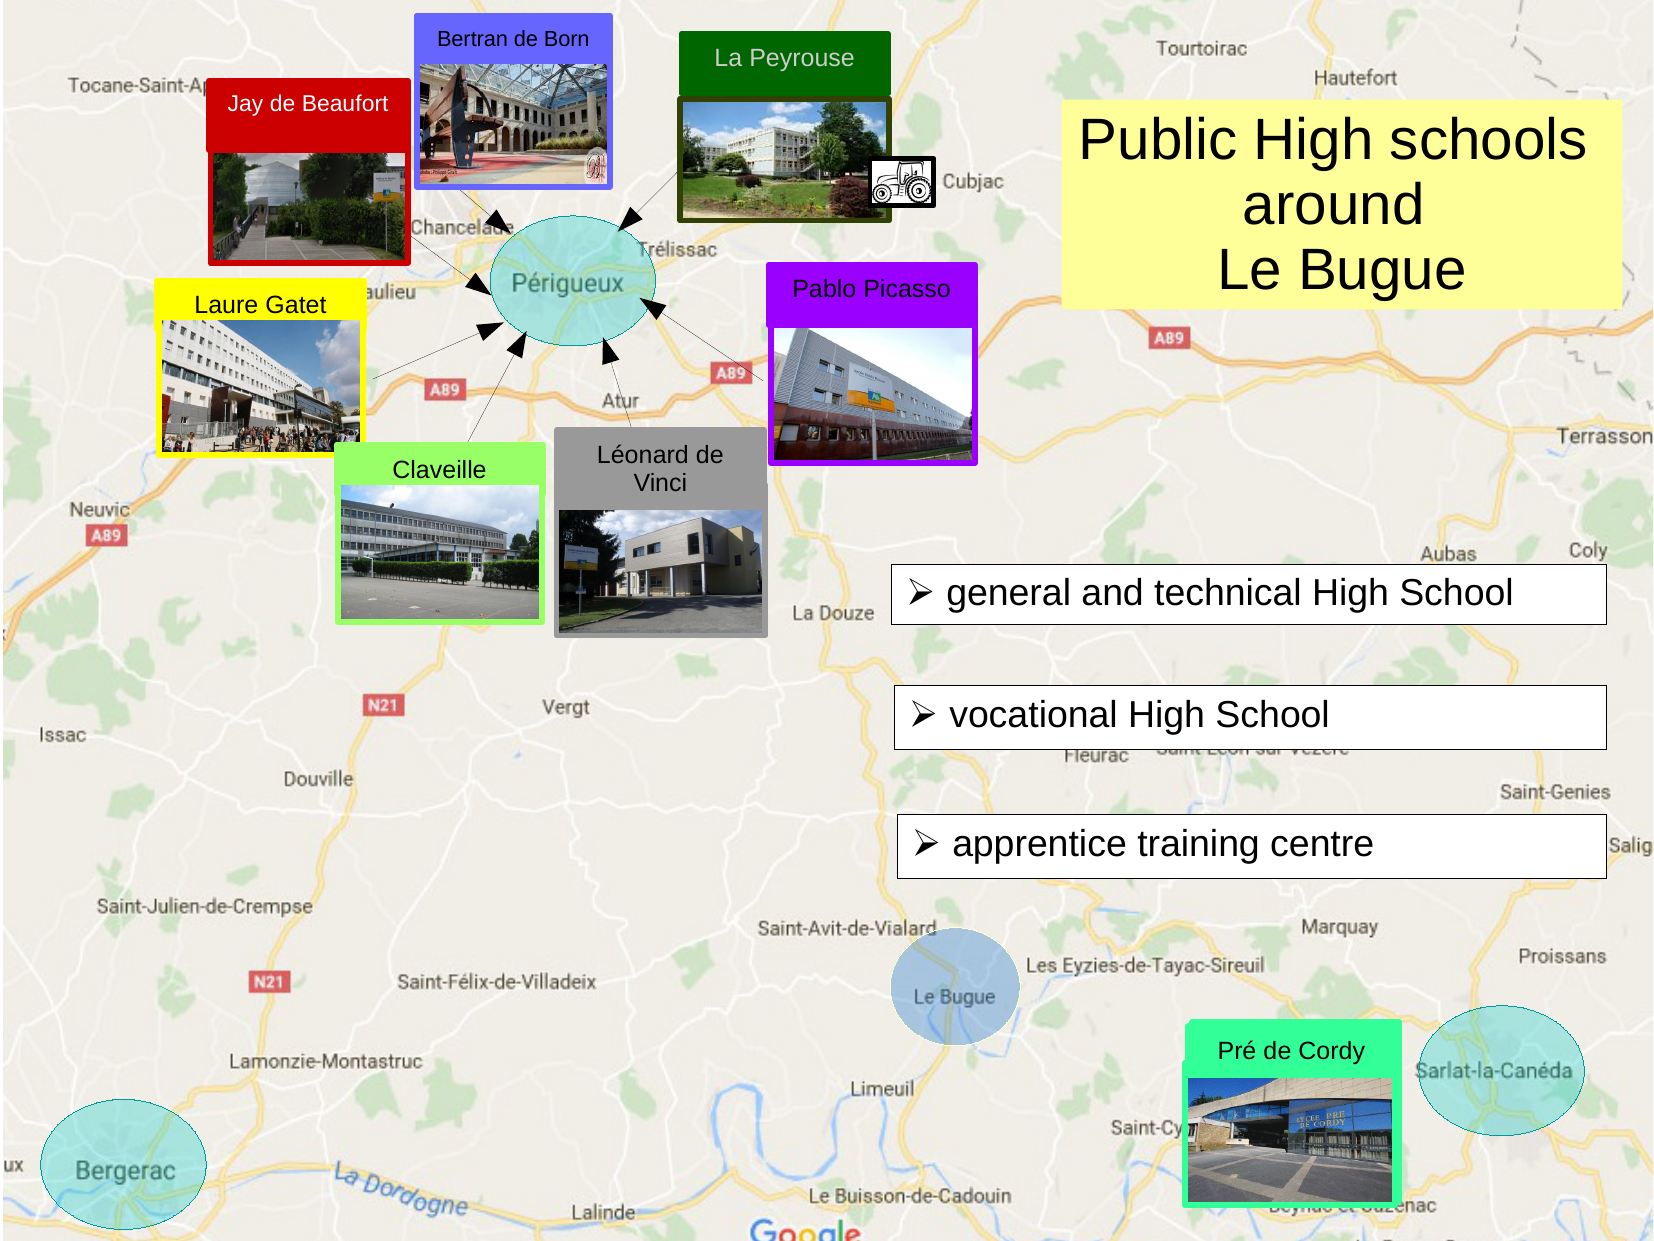

Bertran de Born
La Peyrouse
Jay de Beaufort
Public High schools
around
Le Bugue
Pablo Picasso
Laure Gatet
Léonard de Vinci
Claveille
 general and technical High School
 vocational High School
 apprentice training centre
Pré de Cordy
Pré de Cordy